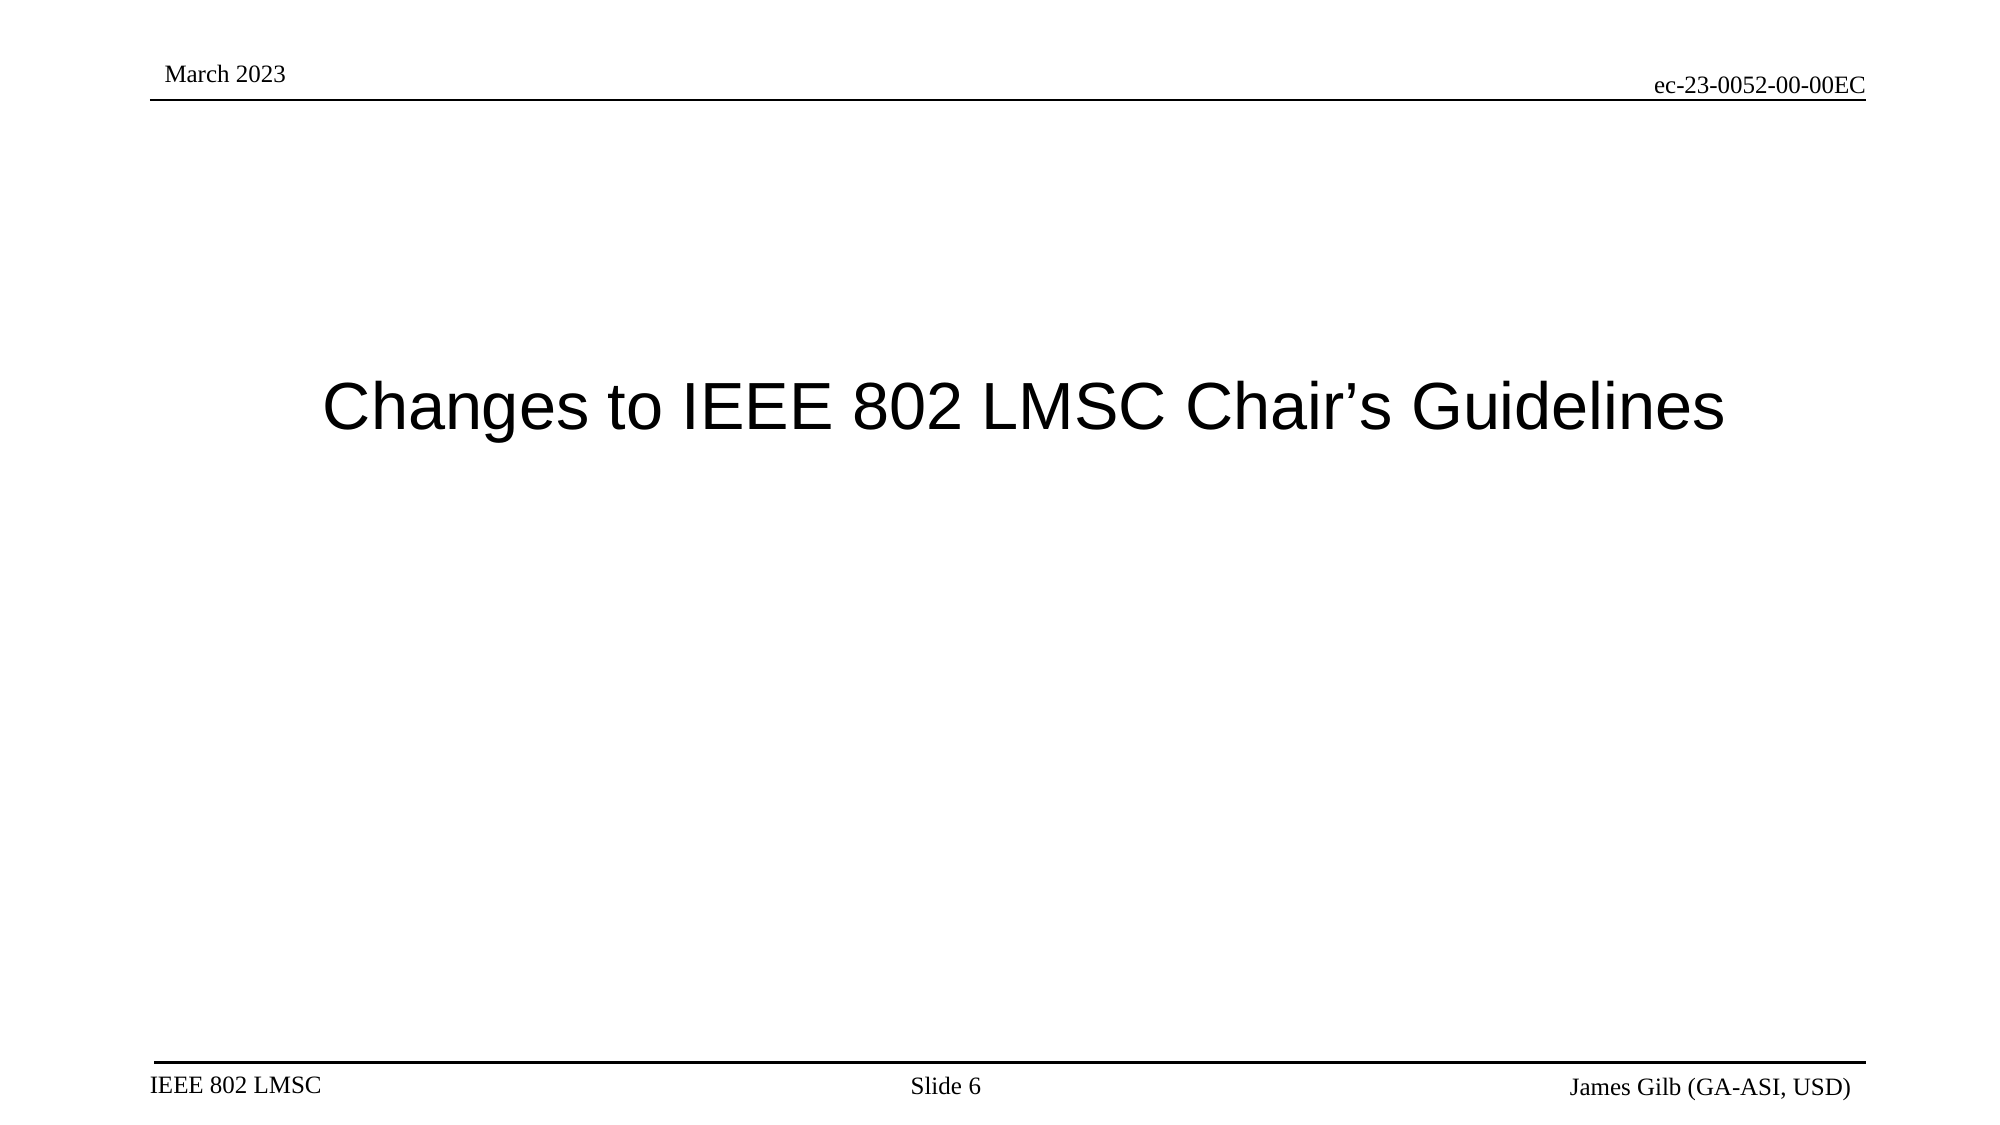

# Changes to IEEE 802 LMSC Chair’s Guidelines
6